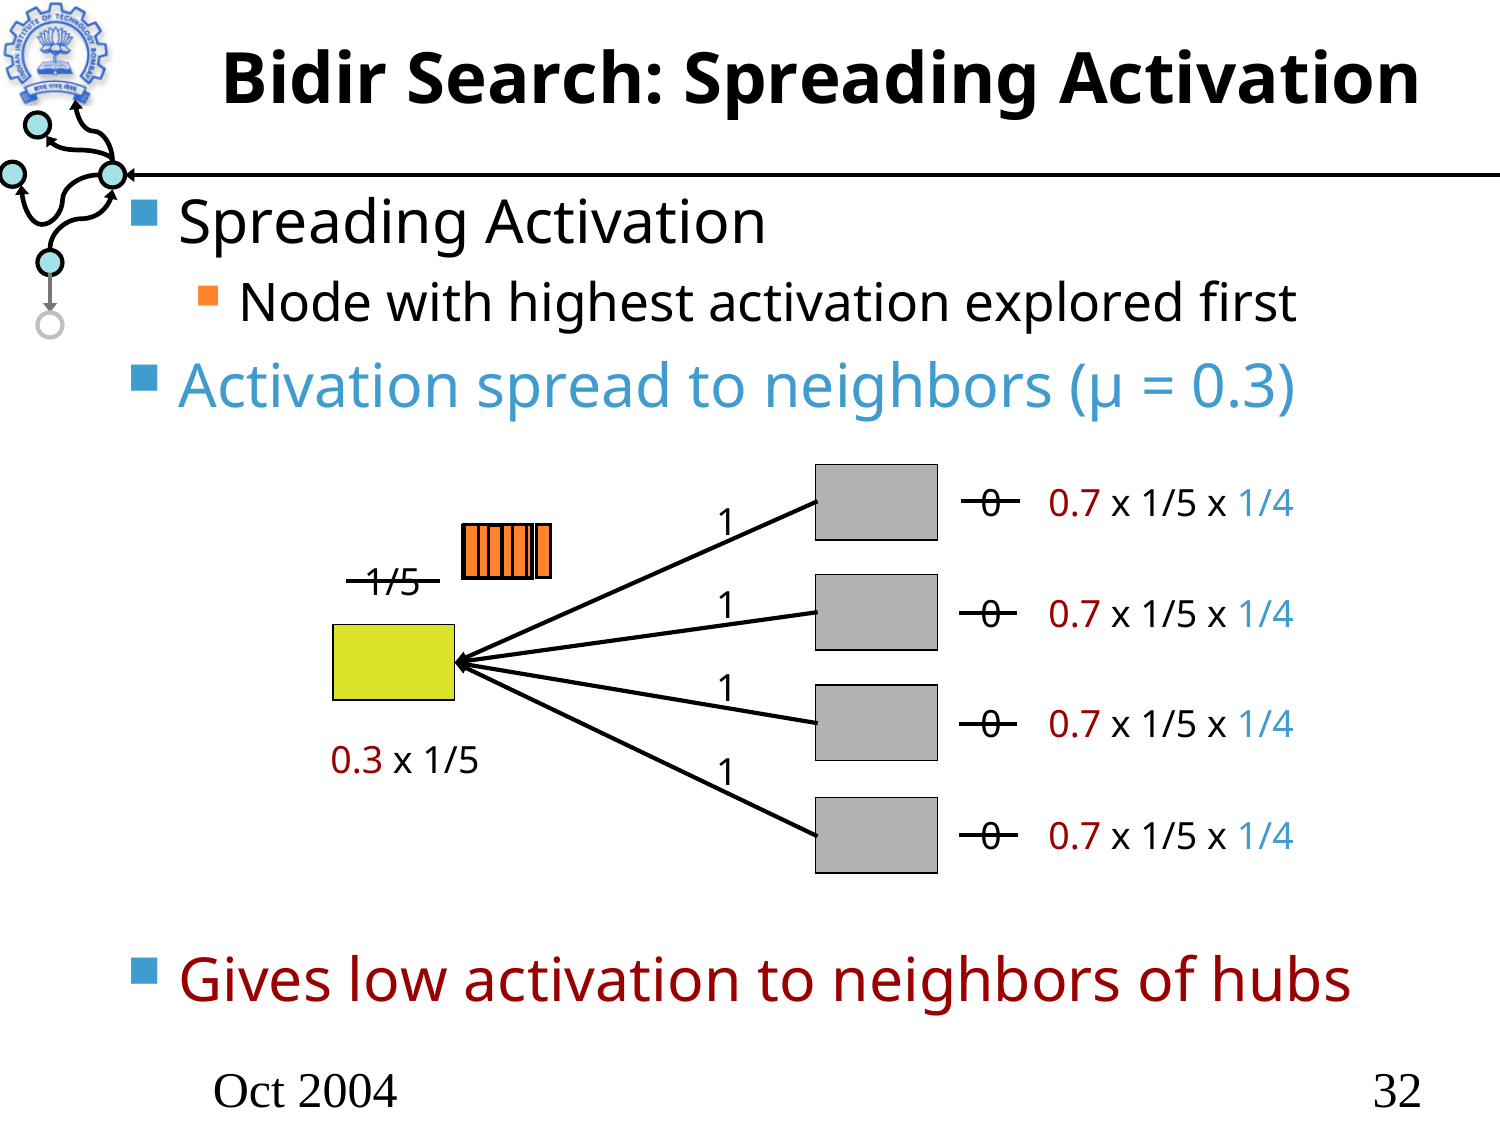

# Bidir Search: Spreading Activation
Spreading Activation
Node with highest activation explored first
Activation spread to neighbors (μ = 0.3)
Gives low activation to neighbors of hubs
0
0.7 x 1/5 x 1/4
1
1/5
1
0
0.7 x 1/5 x 1/4
1
0
0.7 x 1/5 x 1/4
0.3 x 1/5
1
0
0.7 x 1/5 x 1/4
Oct 2004
32